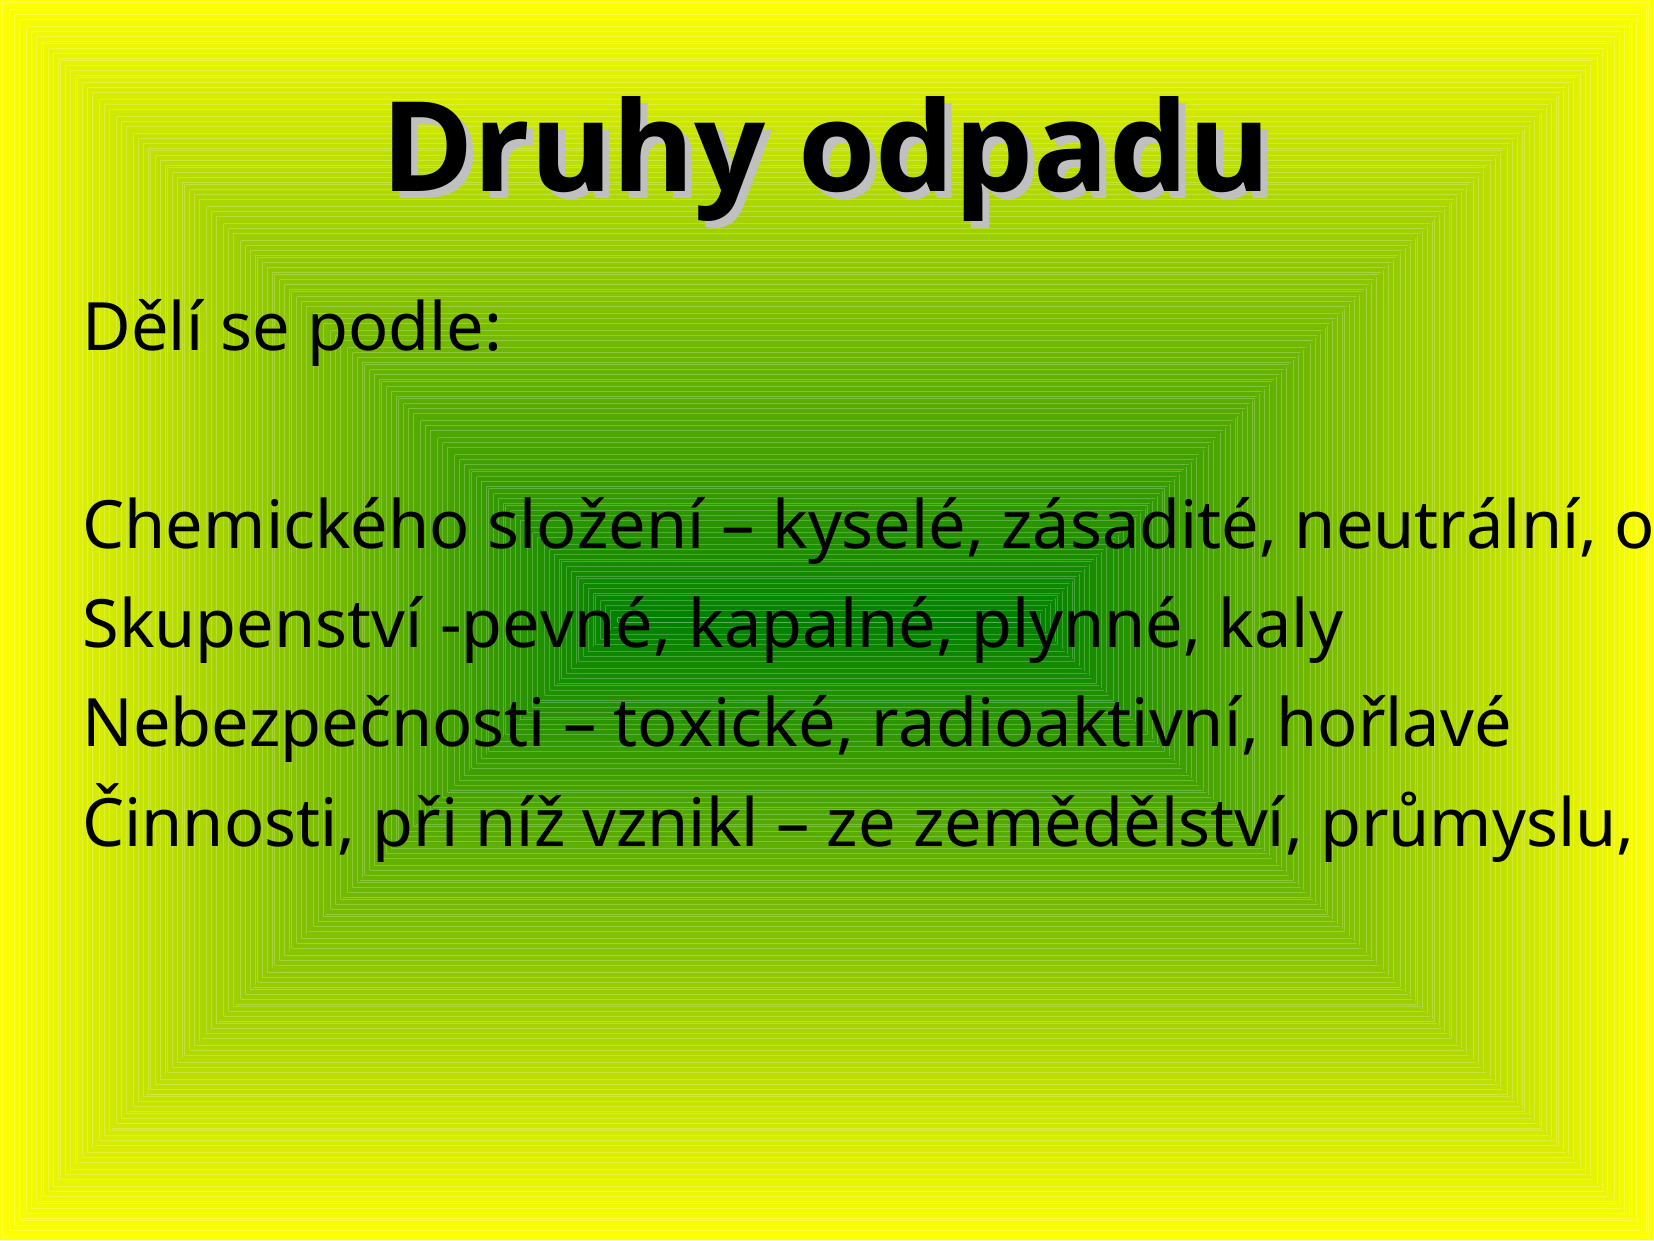

Druhy odpadu
Dělí se podle:
Chemického složení – kyselé, zásadité, neutrální, organické, anorganické
Skupenství -pevné, kapalné, plynné, kaly
Nebezpečnosti – toxické, radioaktivní, hořlavé
Činnosti, při níž vznikl – ze zemědělství, průmyslu, energetiky, těžby, komunální